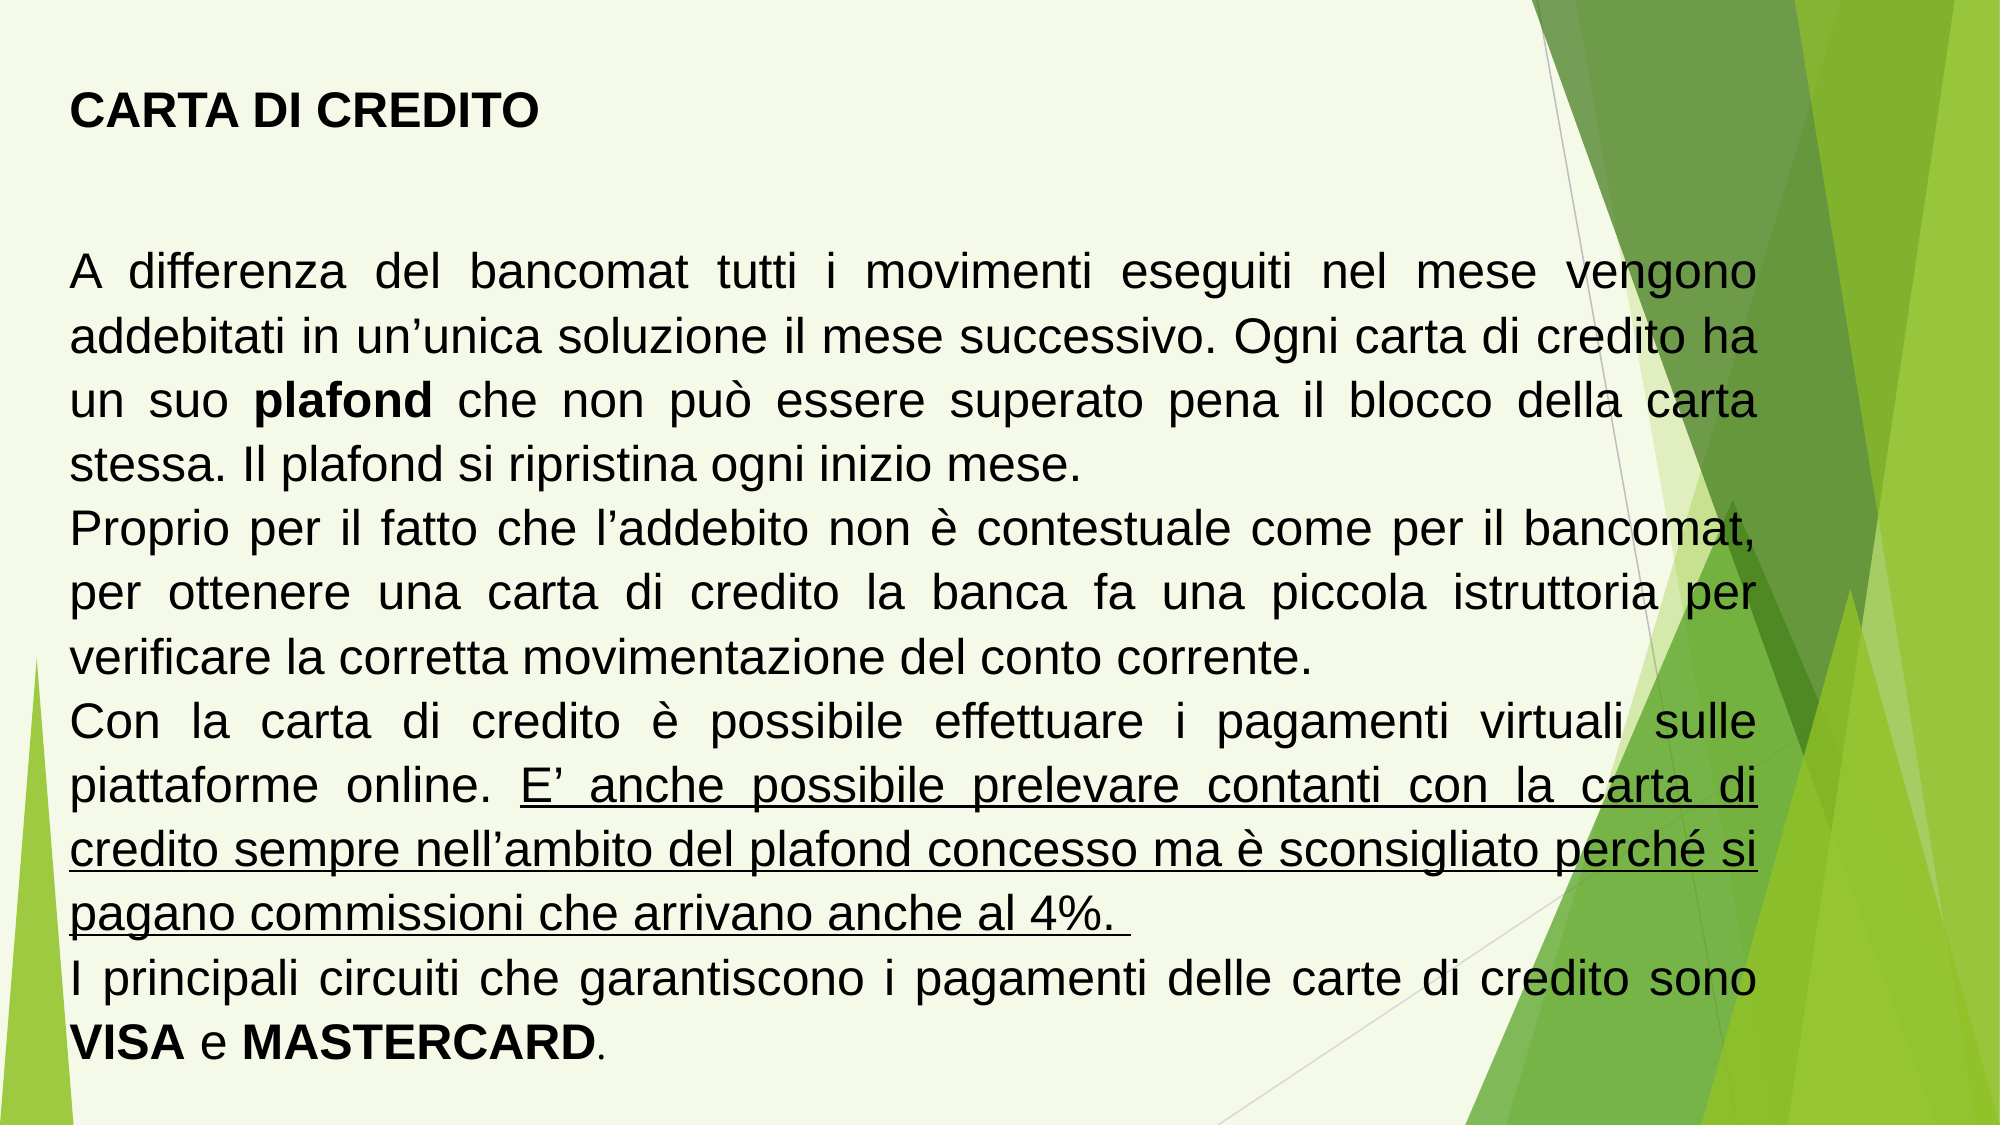

CARTA DI CREDITO
A differenza del bancomat tutti i movimenti eseguiti nel mese vengono addebitati in un’unica soluzione il mese successivo. Ogni carta di credito ha un suo plafond che non può essere superato pena il blocco della carta stessa. Il plafond si ripristina ogni inizio mese.
Proprio per il fatto che l’addebito non è contestuale come per il bancomat, per ottenere una carta di credito la banca fa una piccola istruttoria per verificare la corretta movimentazione del conto corrente.
Con la carta di credito è possibile effettuare i pagamenti virtuali sulle piattaforme online. E’ anche possibile prelevare contanti con la carta di credito sempre nell’ambito del plafond concesso ma è sconsigliato perché si pagano commissioni che arrivano anche al 4%.
I principali circuiti che garantiscono i pagamenti delle carte di credito sono VISA e MASTERCARD.